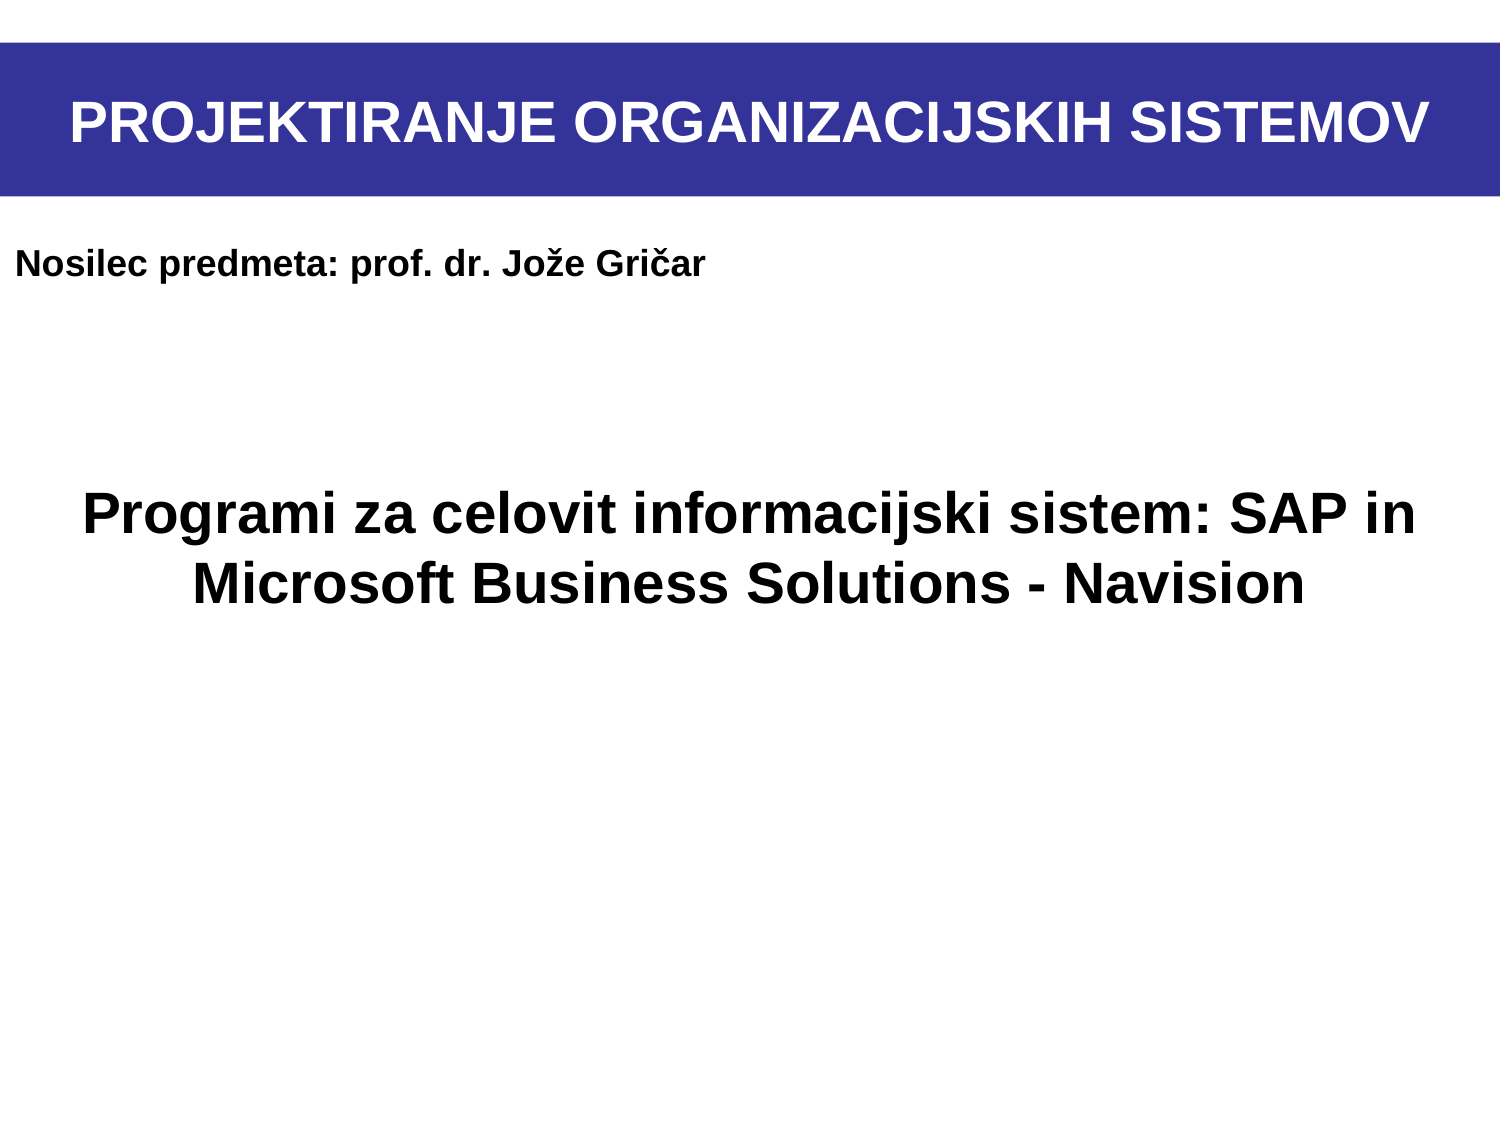

# PROJEKTIRANJE ORGANIZACIJSKIH SISTEMOV
Nosilec predmeta: prof. dr. Jože Gričar
Programi za celovit informacijski sistem: SAP in Microsoft Business Solutions - Navision